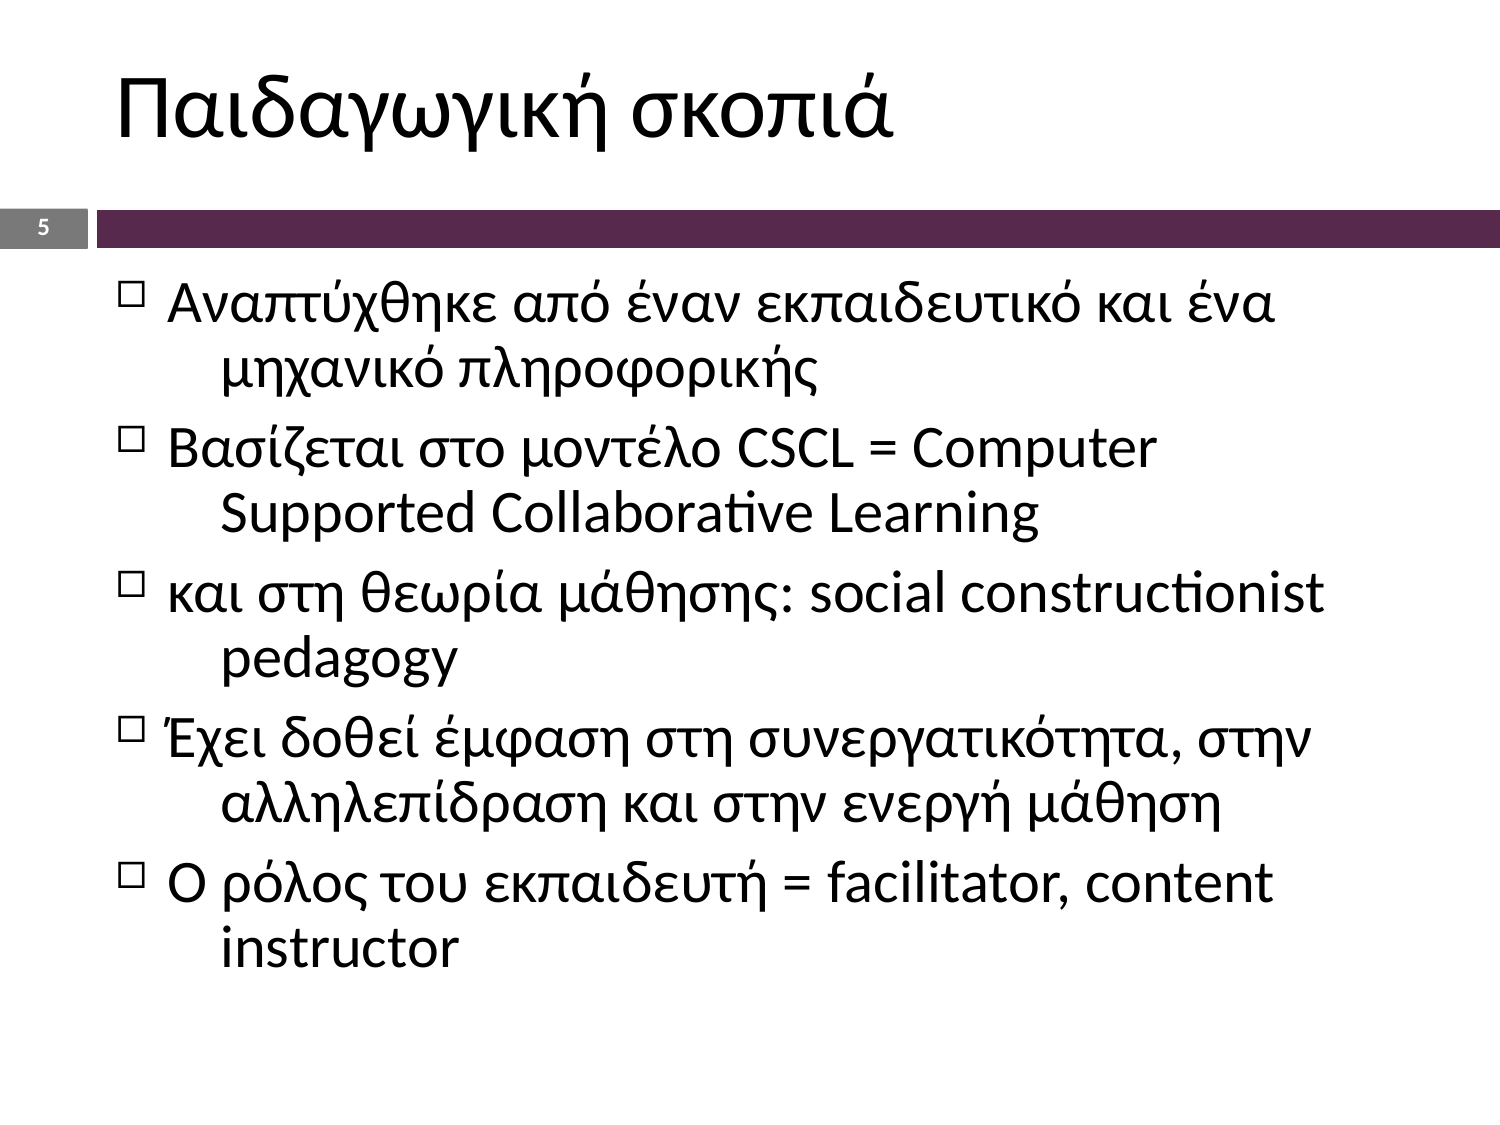

# Παιδαγωγική σκοπιά
Αναπτύχθηκε από έναν εκπαιδευτικό και ένα μηχανικό πληροφορικής
Βασίζεται στο μοντέλο CSCL = Computer Supported Collaborative Learning
και στη θεωρία μάθησης: social constructionist pedagogy
Έχει δοθεί έμφαση στη συνεργατικότητα, στην αλληλεπίδραση και στην ενεργή μάθηση
Ο ρόλος του εκπαιδευτή = facilitator, content instructor